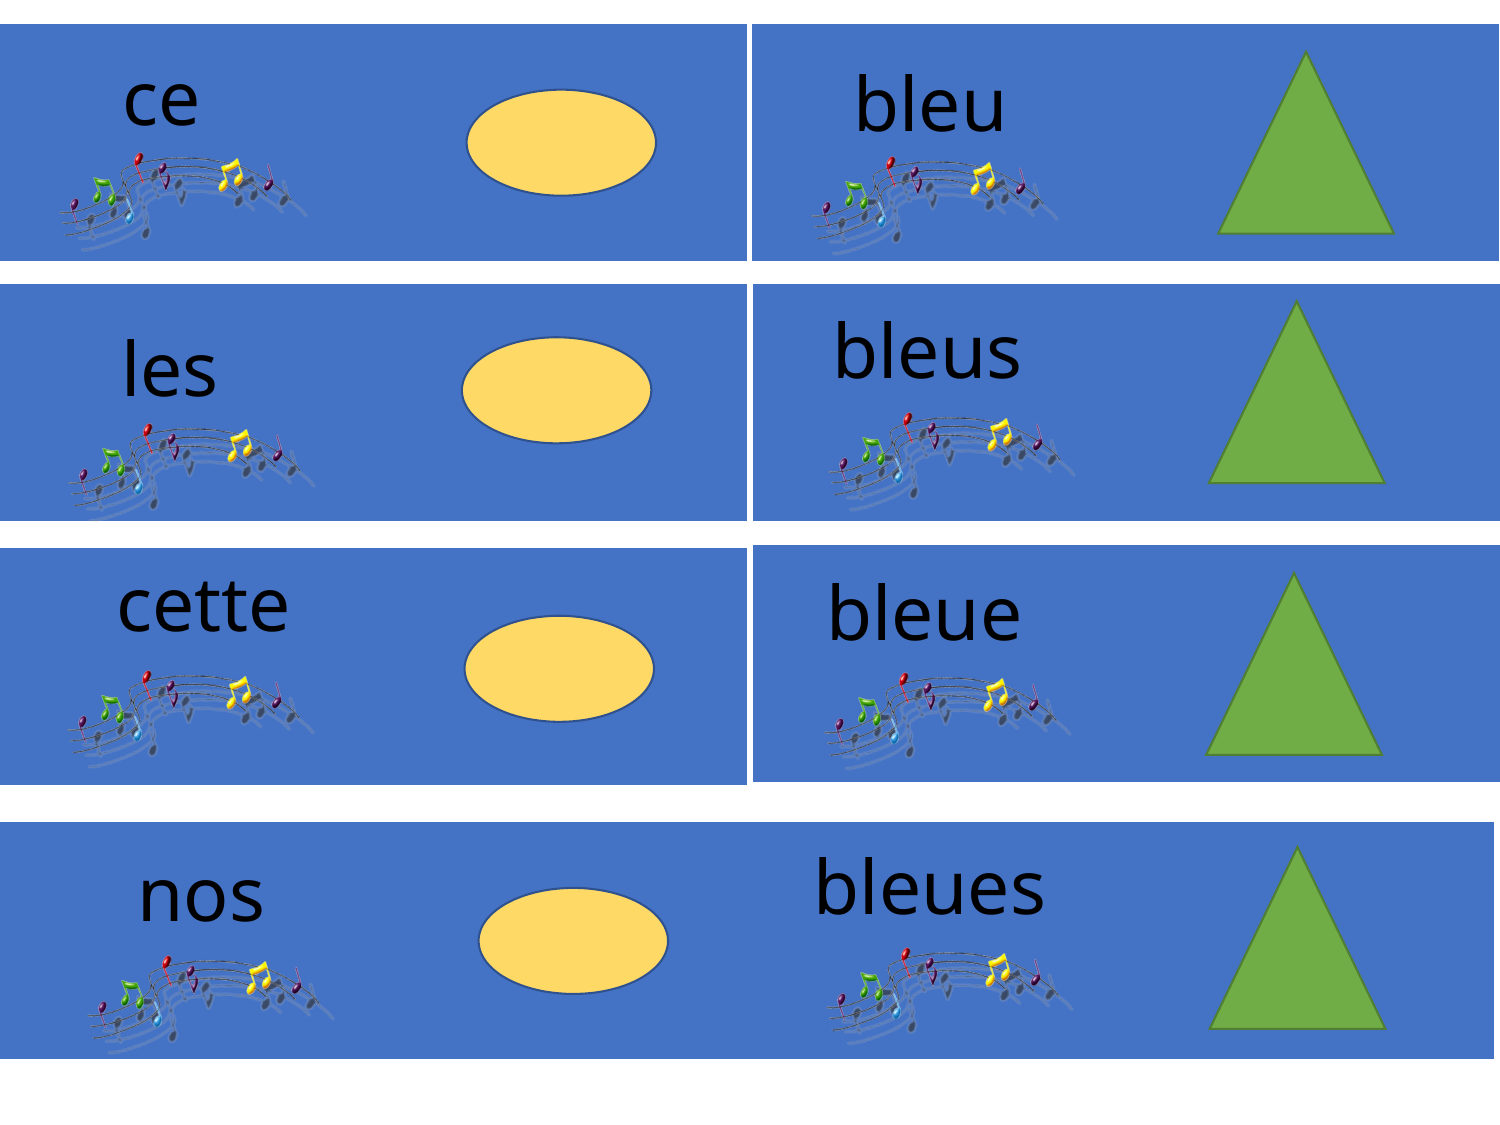

| | |
| --- | --- |
| | |
| --- | --- |
ce
bleu
| | |
| --- | --- |
| | |
| --- | --- |
bleus
les
| | |
| --- | --- |
| | |
| --- | --- |
cette
bleue
| | |
| --- | --- |
| | |
| --- | --- |
bleues
nos